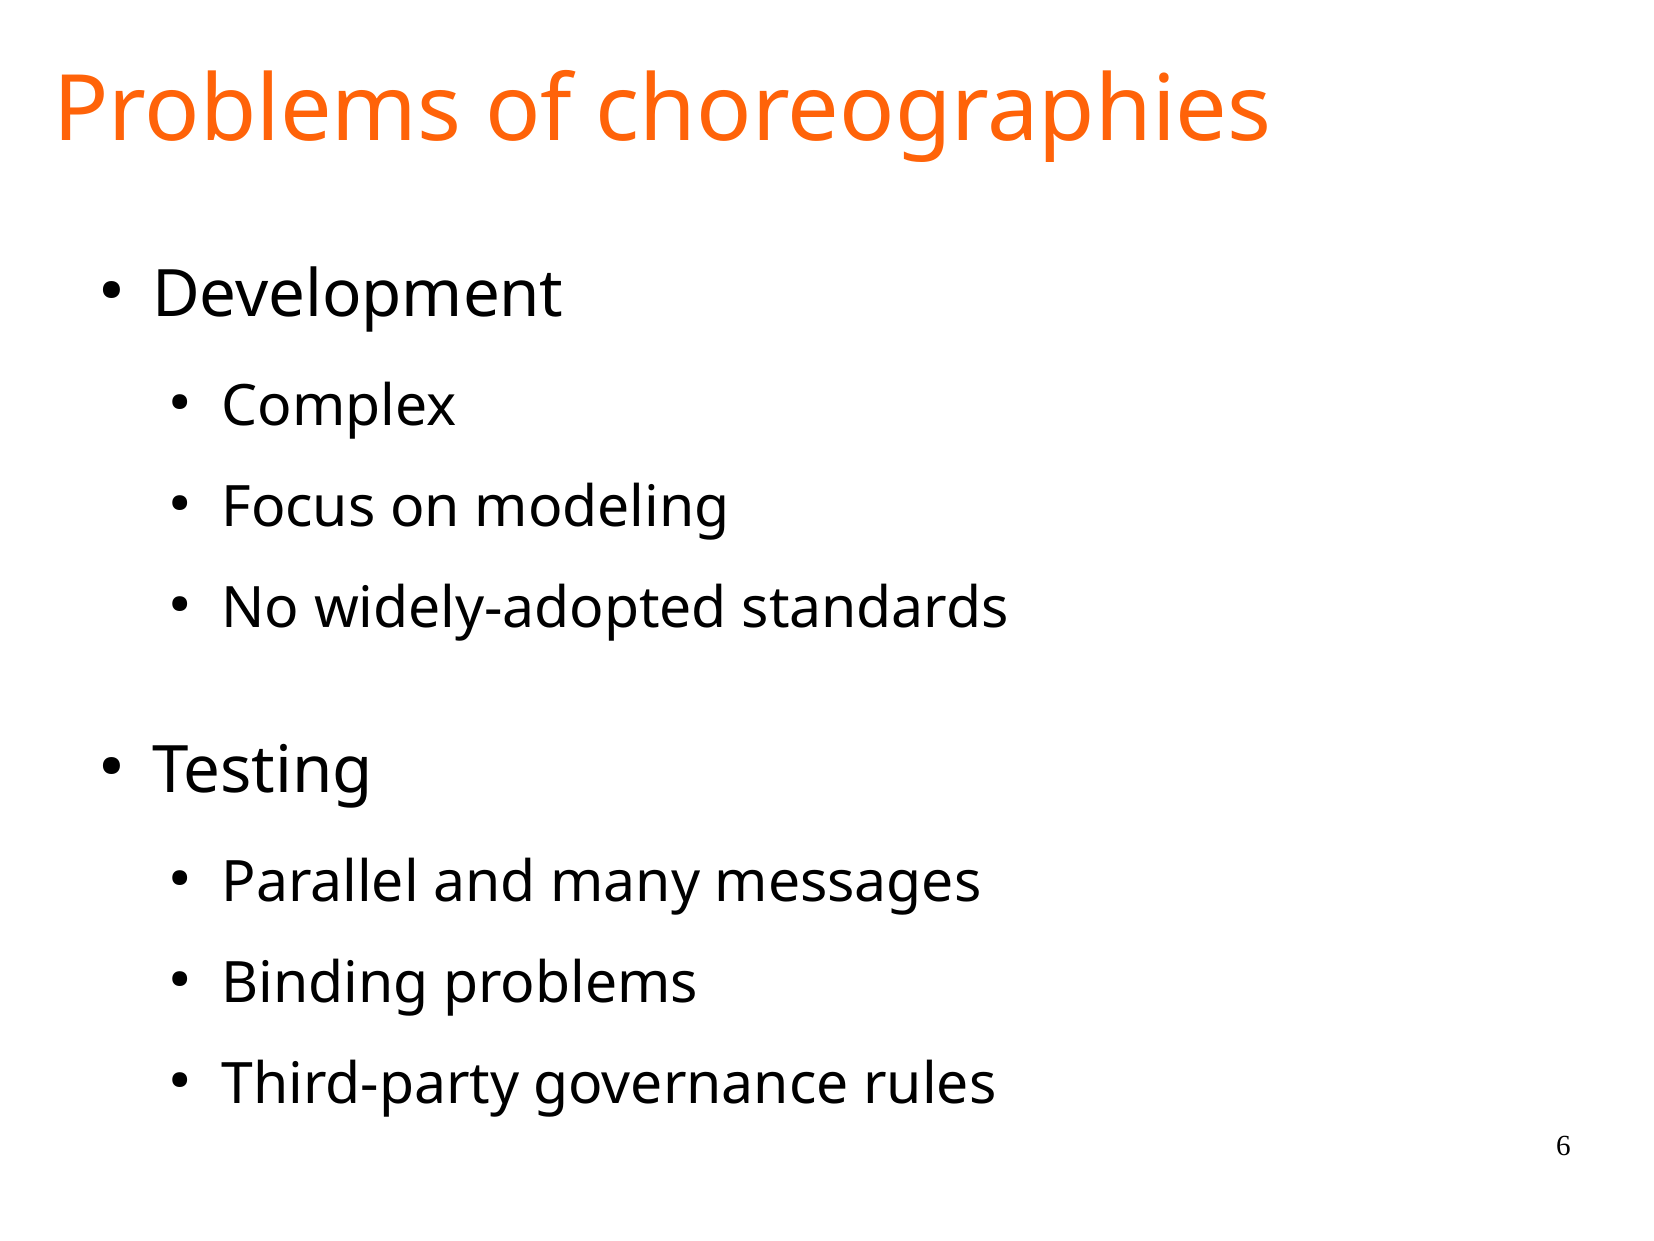

# Problems of choreographies
Development
Complex
Focus on modeling
No widely-adopted standards
Testing
Parallel and many messages
Binding problems
Third-party governance rules
6